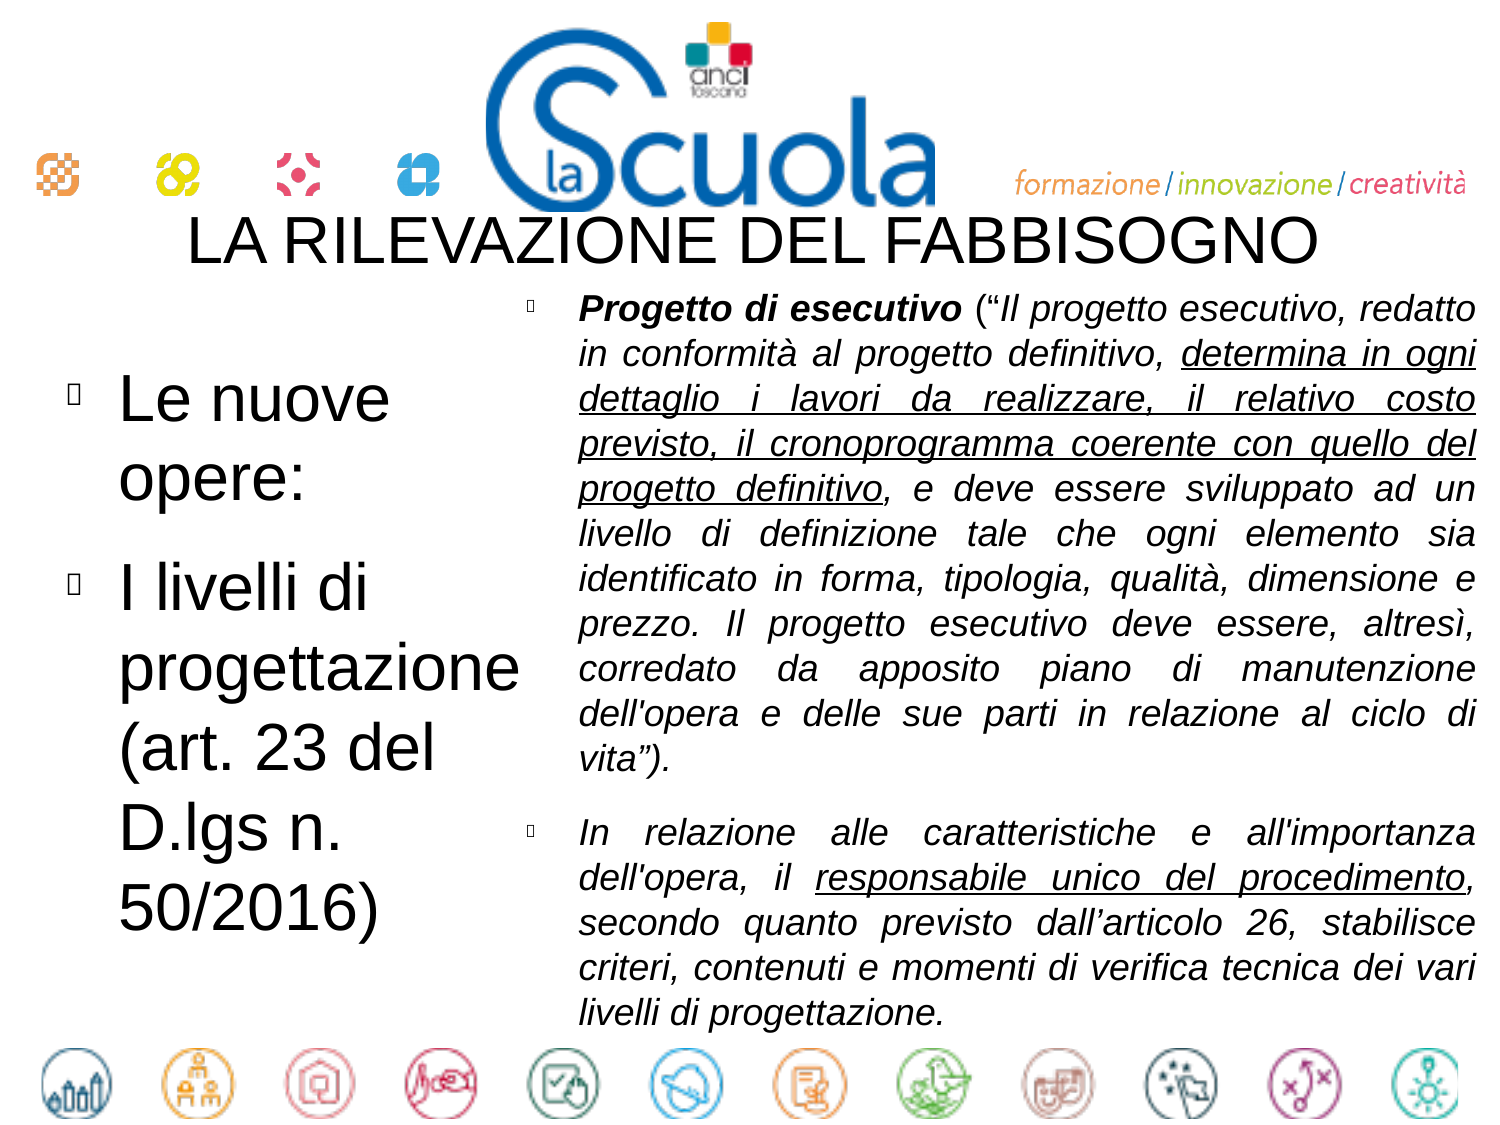

LA RILEVAZIONE DEL FABBISOGNO
Progetto di esecutivo (“Il progetto esecutivo, redatto in conformità al progetto definitivo, determina in ogni dettaglio i lavori da realizzare, il relativo costo previsto, il cronoprogramma coerente con quello del progetto definitivo, e deve essere sviluppato ad un livello di definizione tale che ogni elemento sia identificato in forma, tipologia, qualità, dimensione e prezzo. Il progetto esecutivo deve essere, altresì, corredato da apposito piano di manutenzione dell'opera e delle sue parti in relazione al ciclo di vita”).
In relazione alle caratteristiche e all'importanza dell'opera, il responsabile unico del procedimento, secondo quanto previsto dall’articolo 26, stabilisce criteri, contenuti e momenti di verifica tecnica dei vari livelli di progettazione.
Le nuove opere:
I livelli di progettazione (art. 23 del D.lgs n. 50/2016)